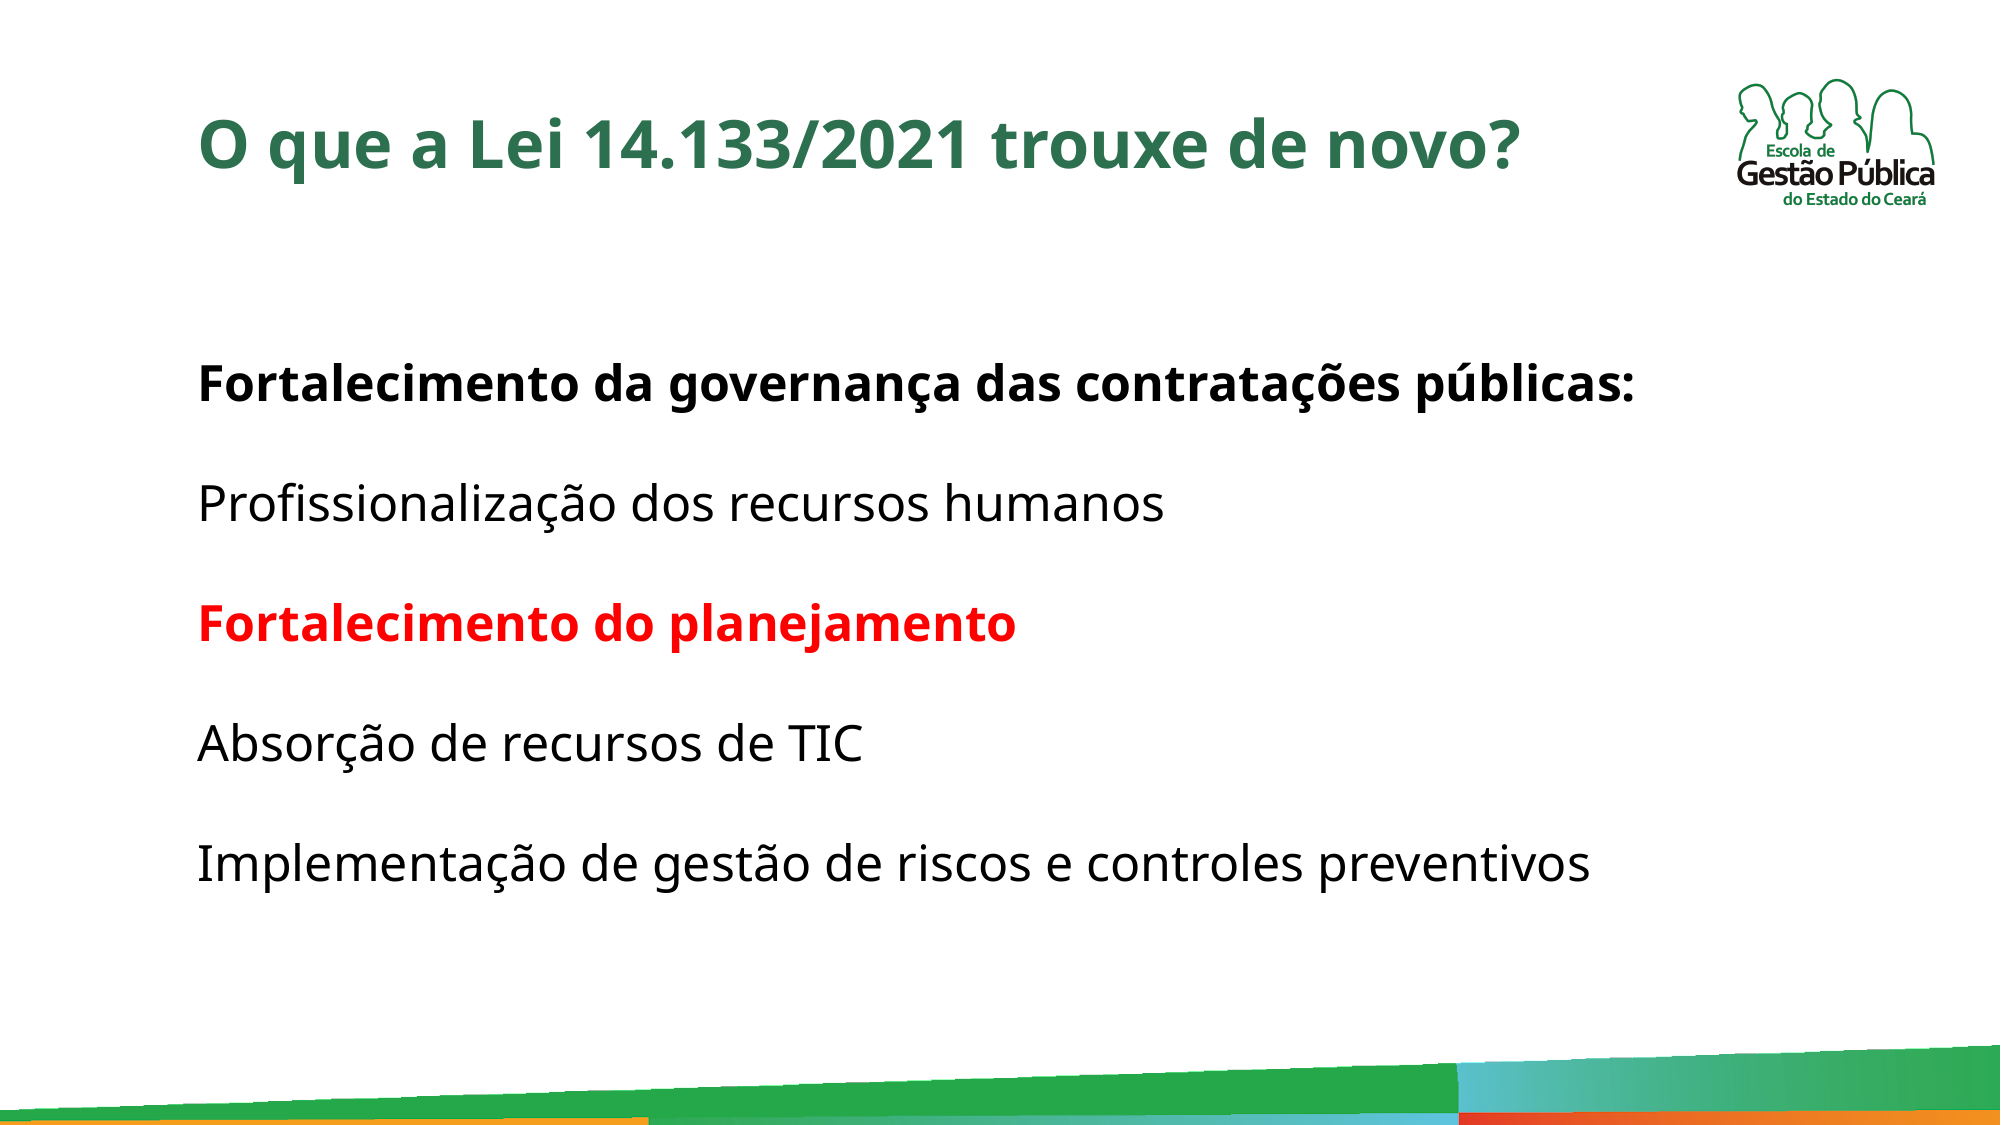

O que a Lei 14.133/2021 trouxe de novo?
Fortalecimento da governança das contratações públicas:
Profissionalização dos recursos humanos
Fortalecimento do planejamento
Absorção de recursos de TIC
Implementação de gestão de riscos e controles preventivos